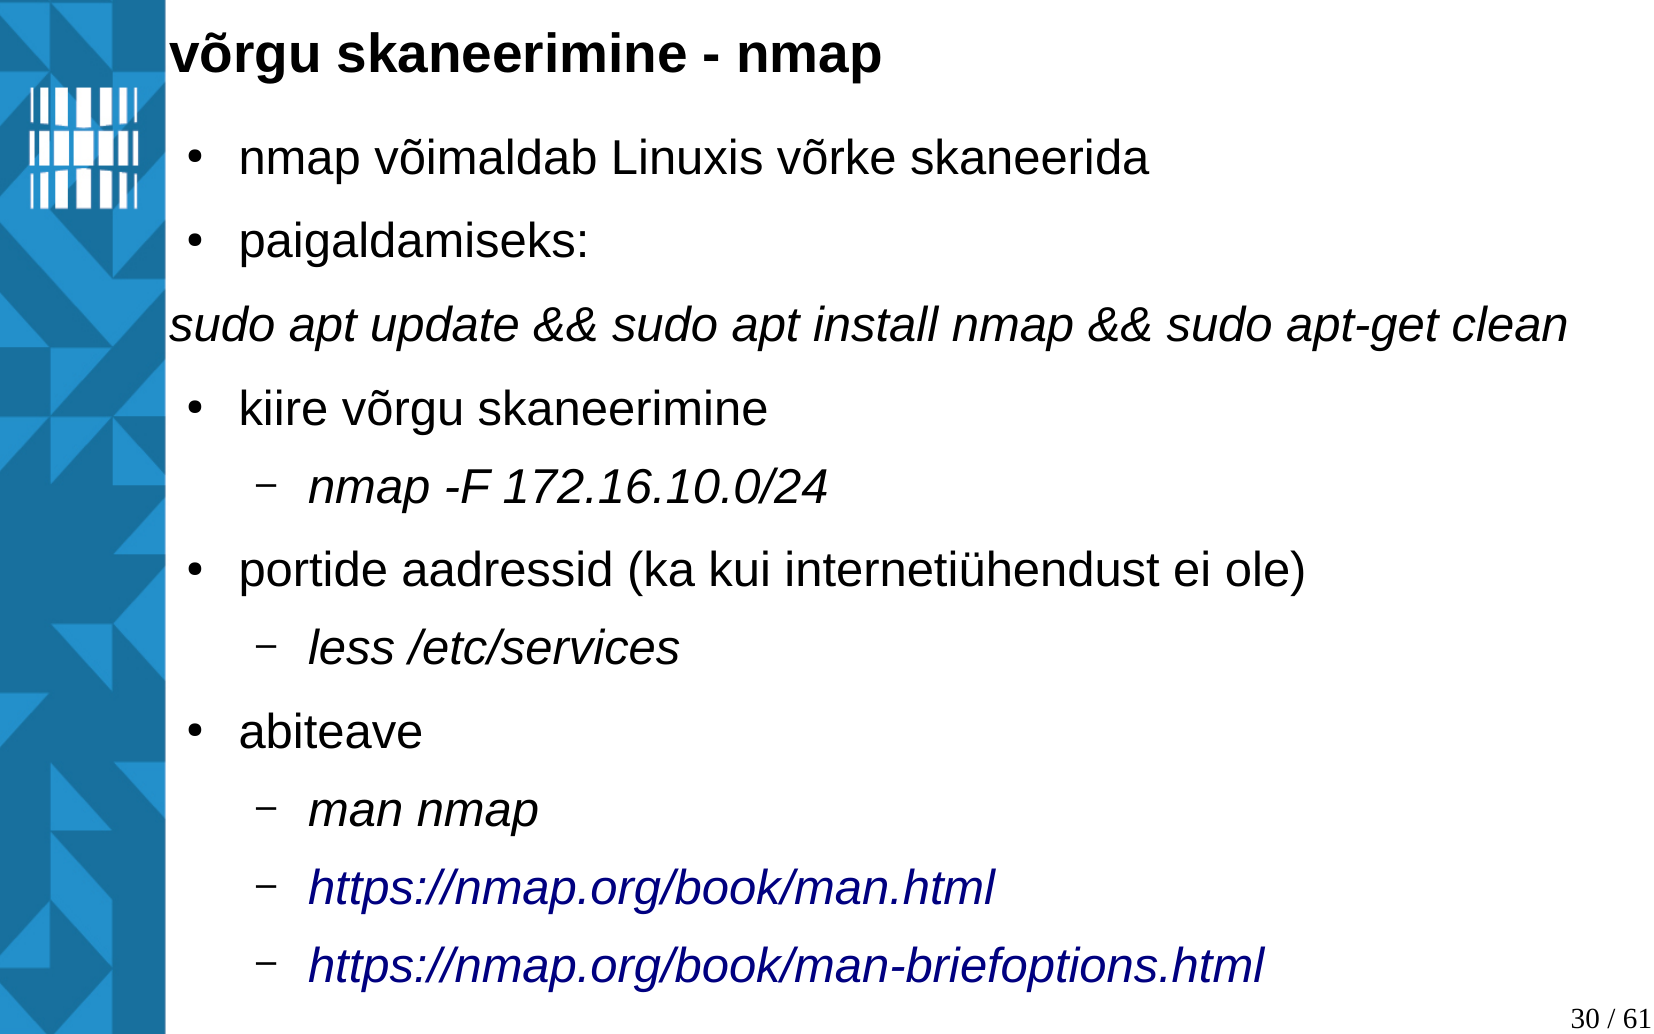

# võrgu skaneerimine - nmap
nmap võimaldab Linuxis võrke skaneerida
paigaldamiseks:
sudo apt update && sudo apt install nmap && sudo apt-get clean
kiire võrgu skaneerimine
nmap -F 172.16.10.0/24
portide aadressid (ka kui internetiühendust ei ole)
less /etc/services
abiteave
man nmap
https://nmap.org/book/man.html
https://nmap.org/book/man-briefoptions.html
30